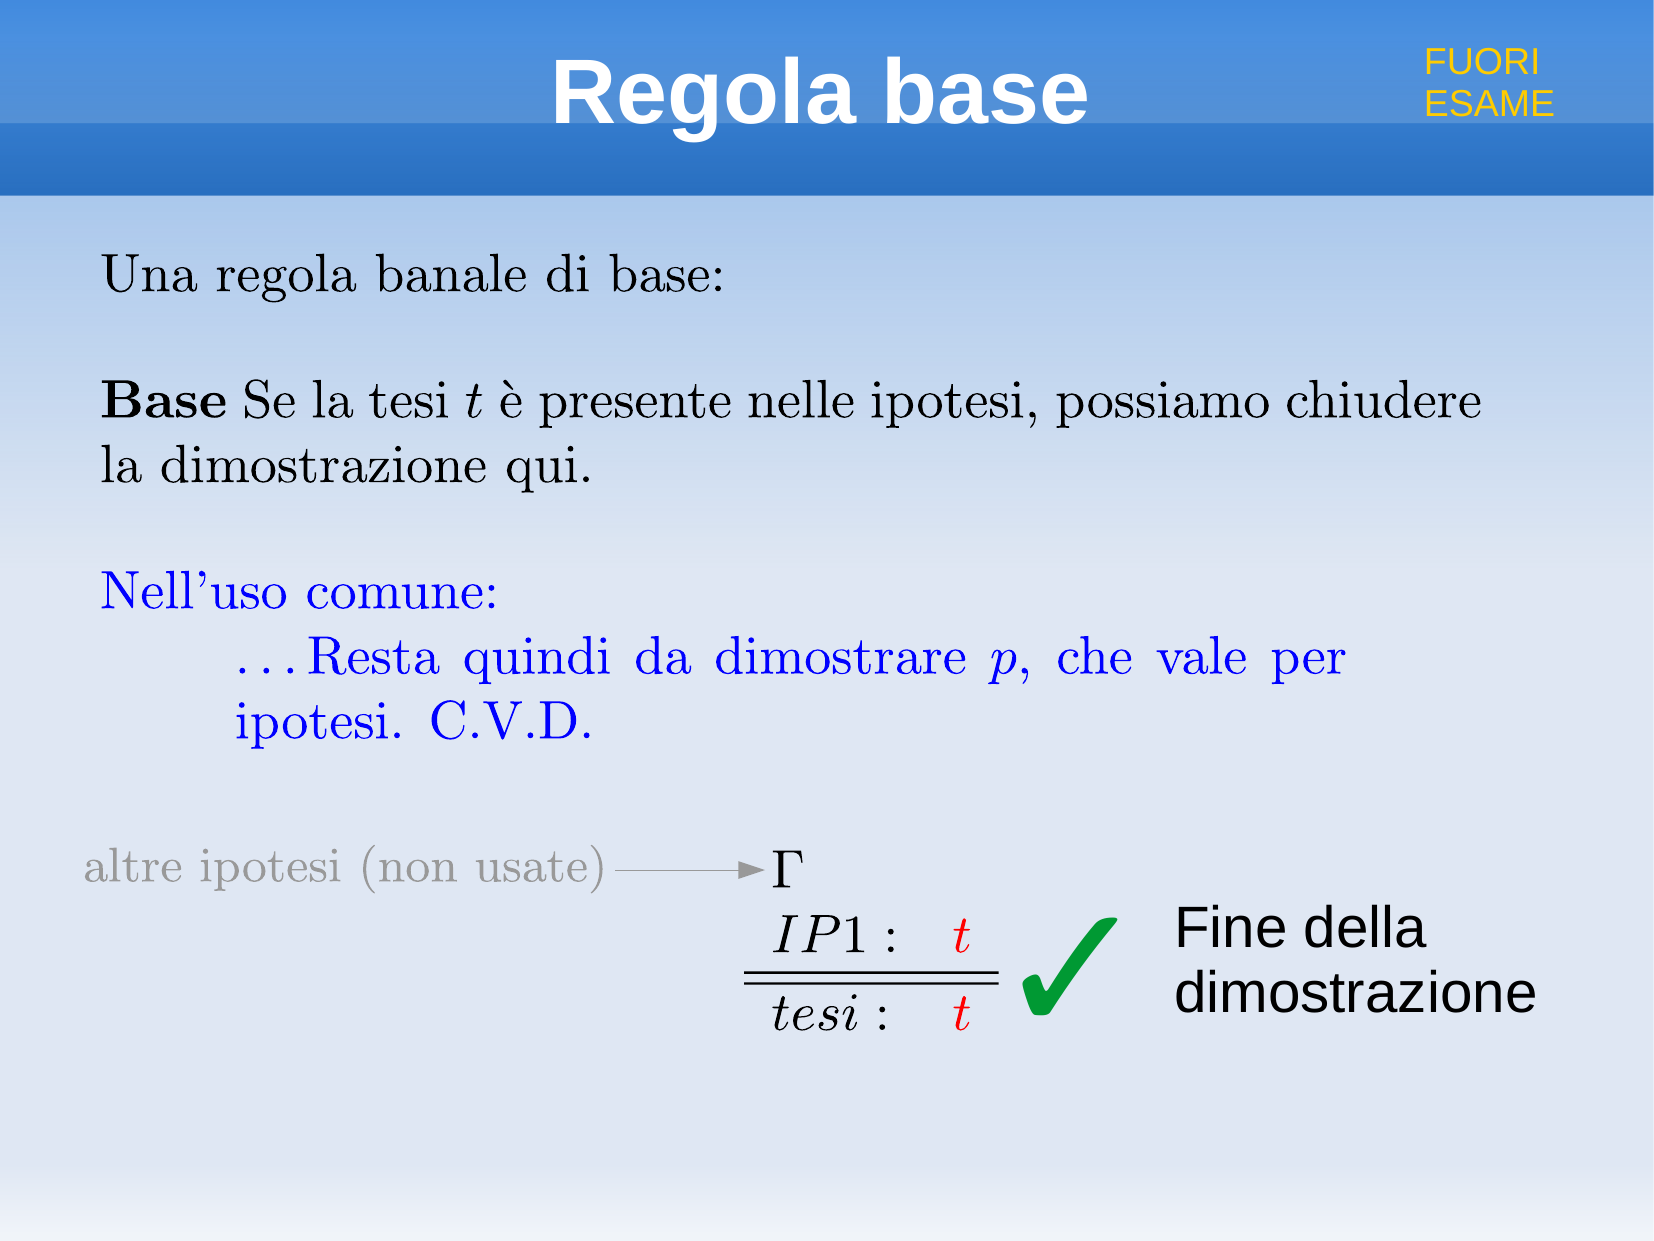

# Regola base
FUORI
ESAME
✓
Fine della
dimostrazione